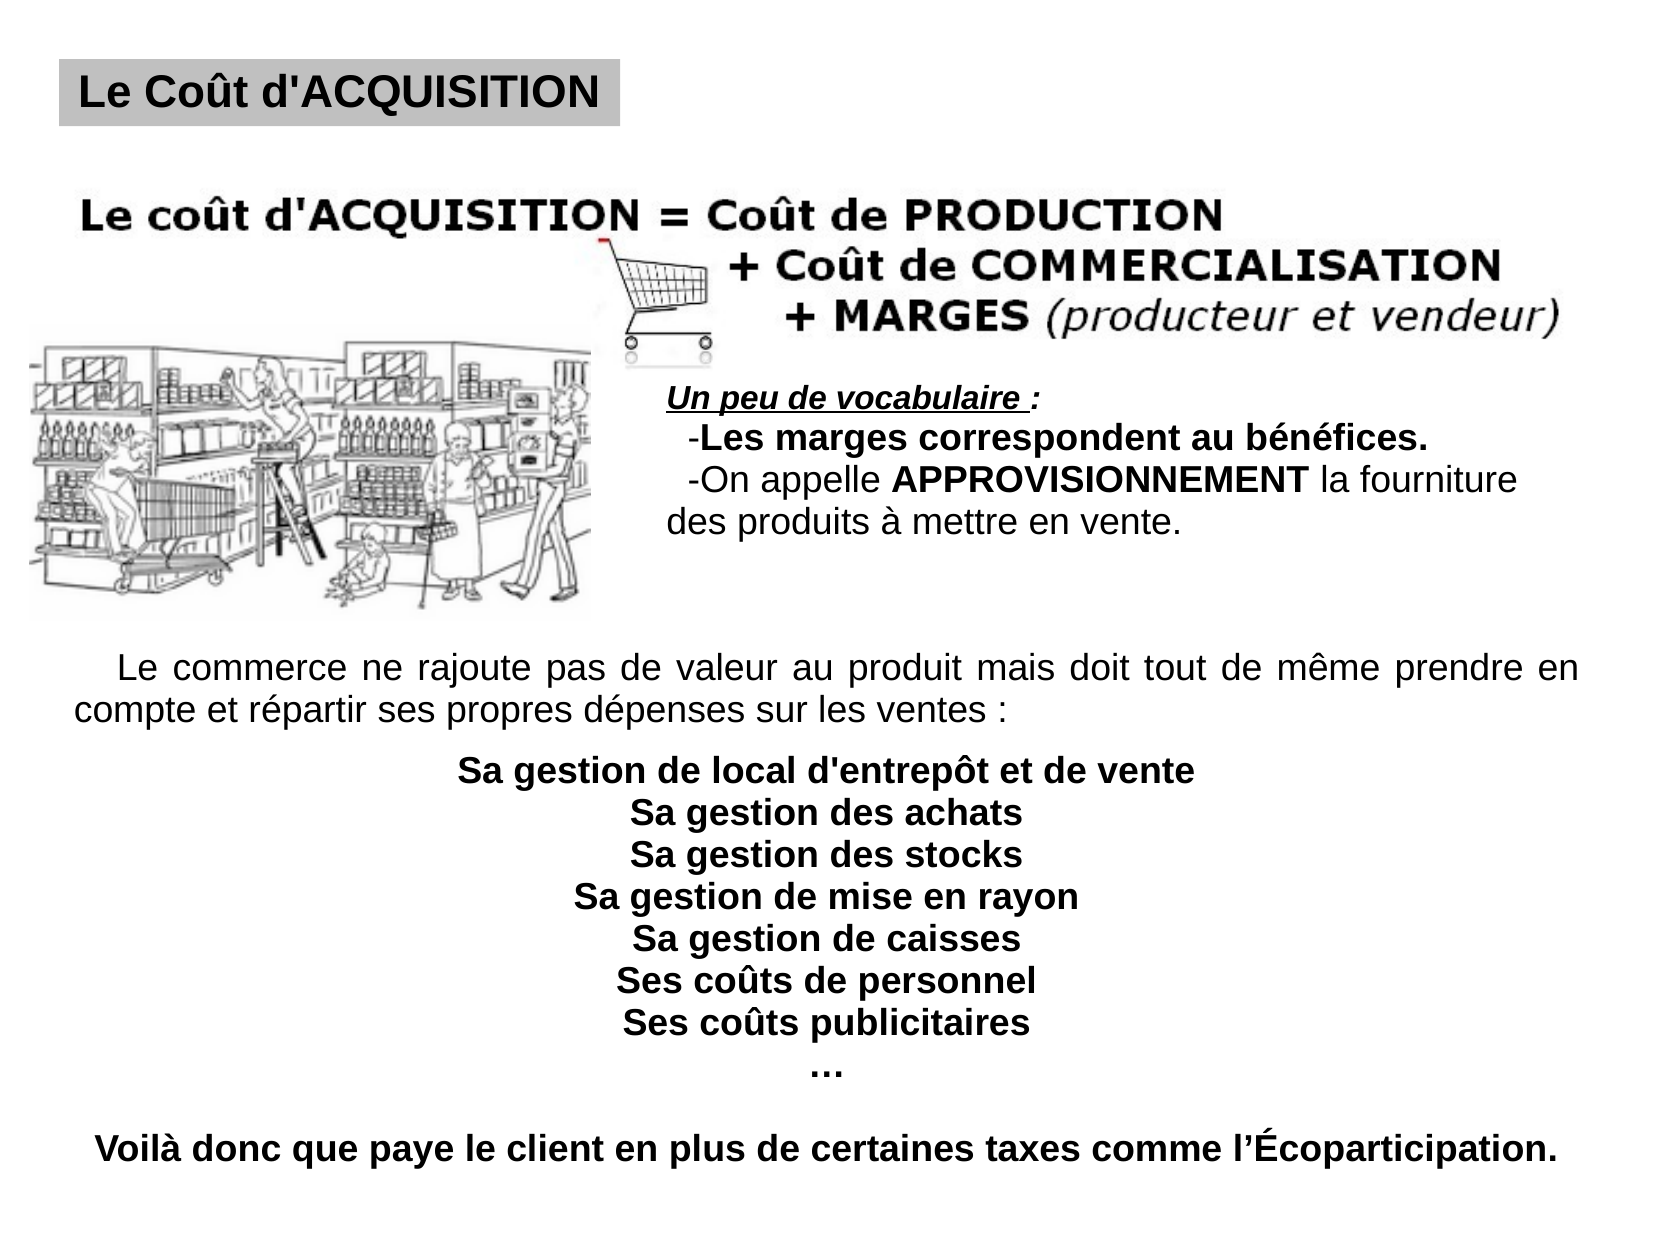

Le Coût d'ACQUISITION
Un peu de vocabulaire :
 -Les marges correspondent au bénéfices.
 -On appelle APPROVISIONNEMENT la fourniture des produits à mettre en vente.
 Le commerce ne rajoute pas de valeur au produit mais doit tout de même prendre en compte et répartir ses propres dépenses sur les ventes :
Sa gestion de local d'entrepôt et de vente
Sa gestion des achats
Sa gestion des stocks
Sa gestion de mise en rayon
Sa gestion de caisses
Ses coûts de personnel
Ses coûts publicitaires
…
Voilà donc que paye le client en plus de certaines taxes comme l’Écoparticipation.